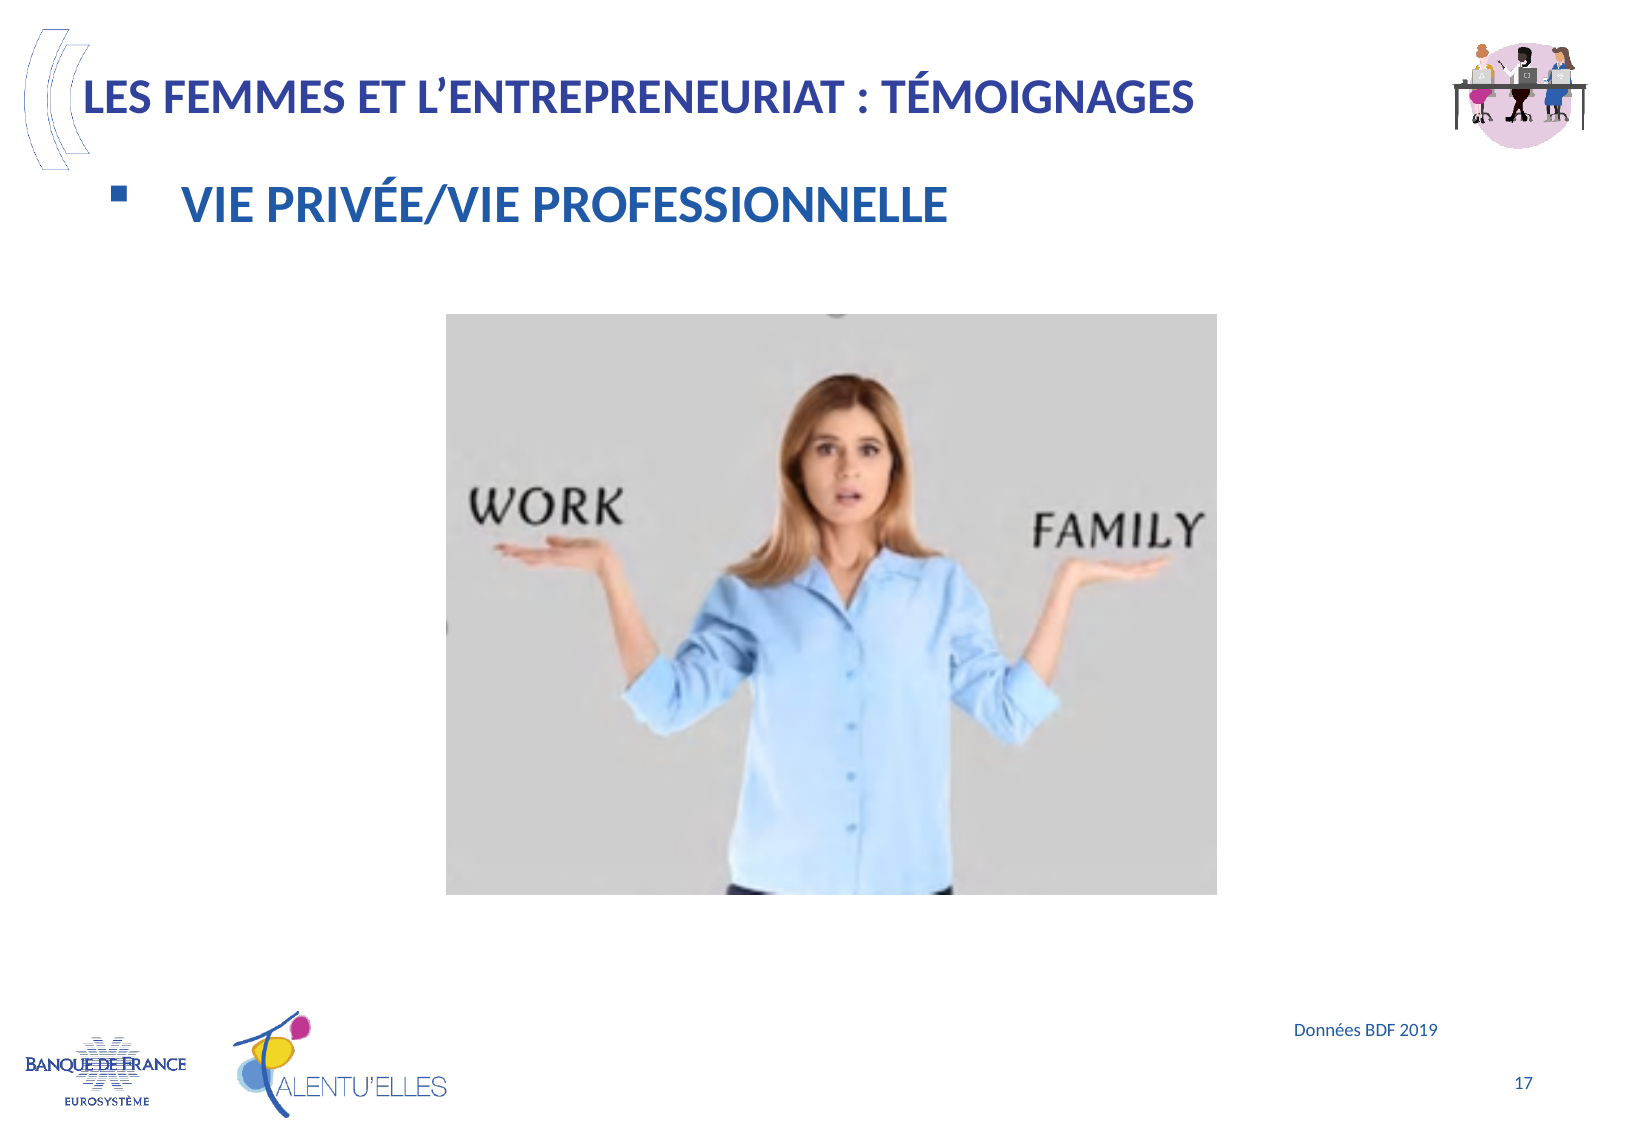

# Les Femmes et l’entrepreneuriat : Témoignages
Vie privée/vie professionnelle
Données BDF 2019